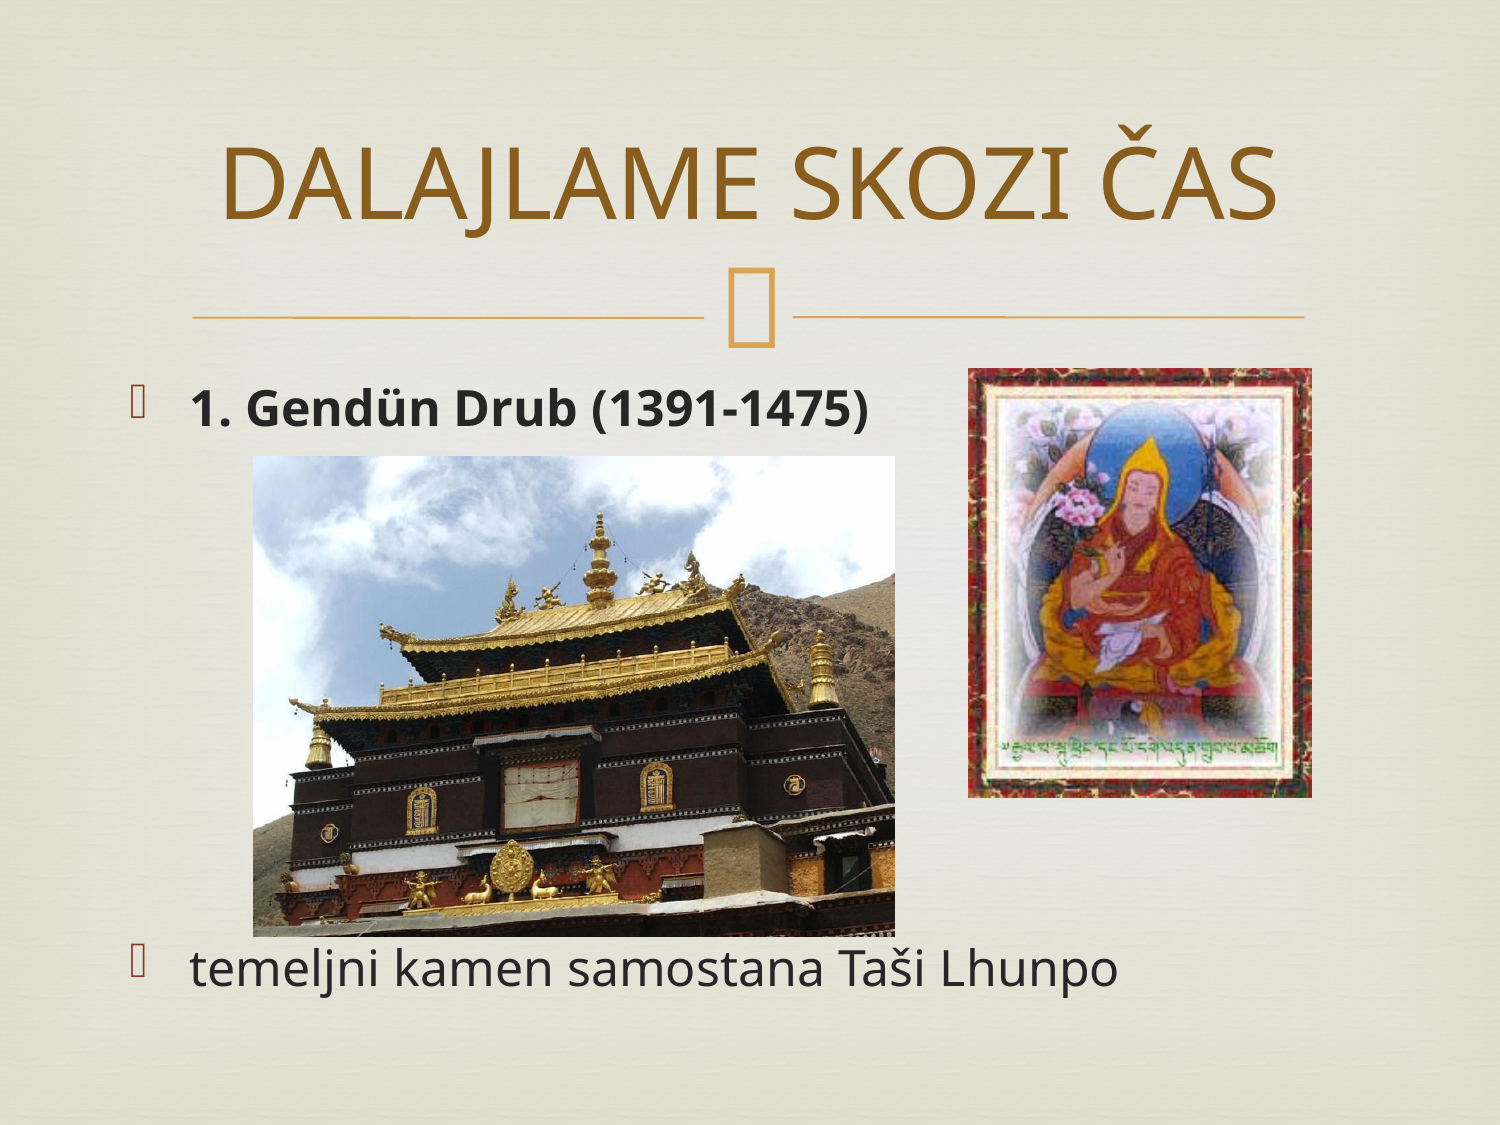

DALAJLAME SKOZI ČAS
# 1. Gendün Drub (1391-1475)
temeljni kamen samostana Taši Lhunpo